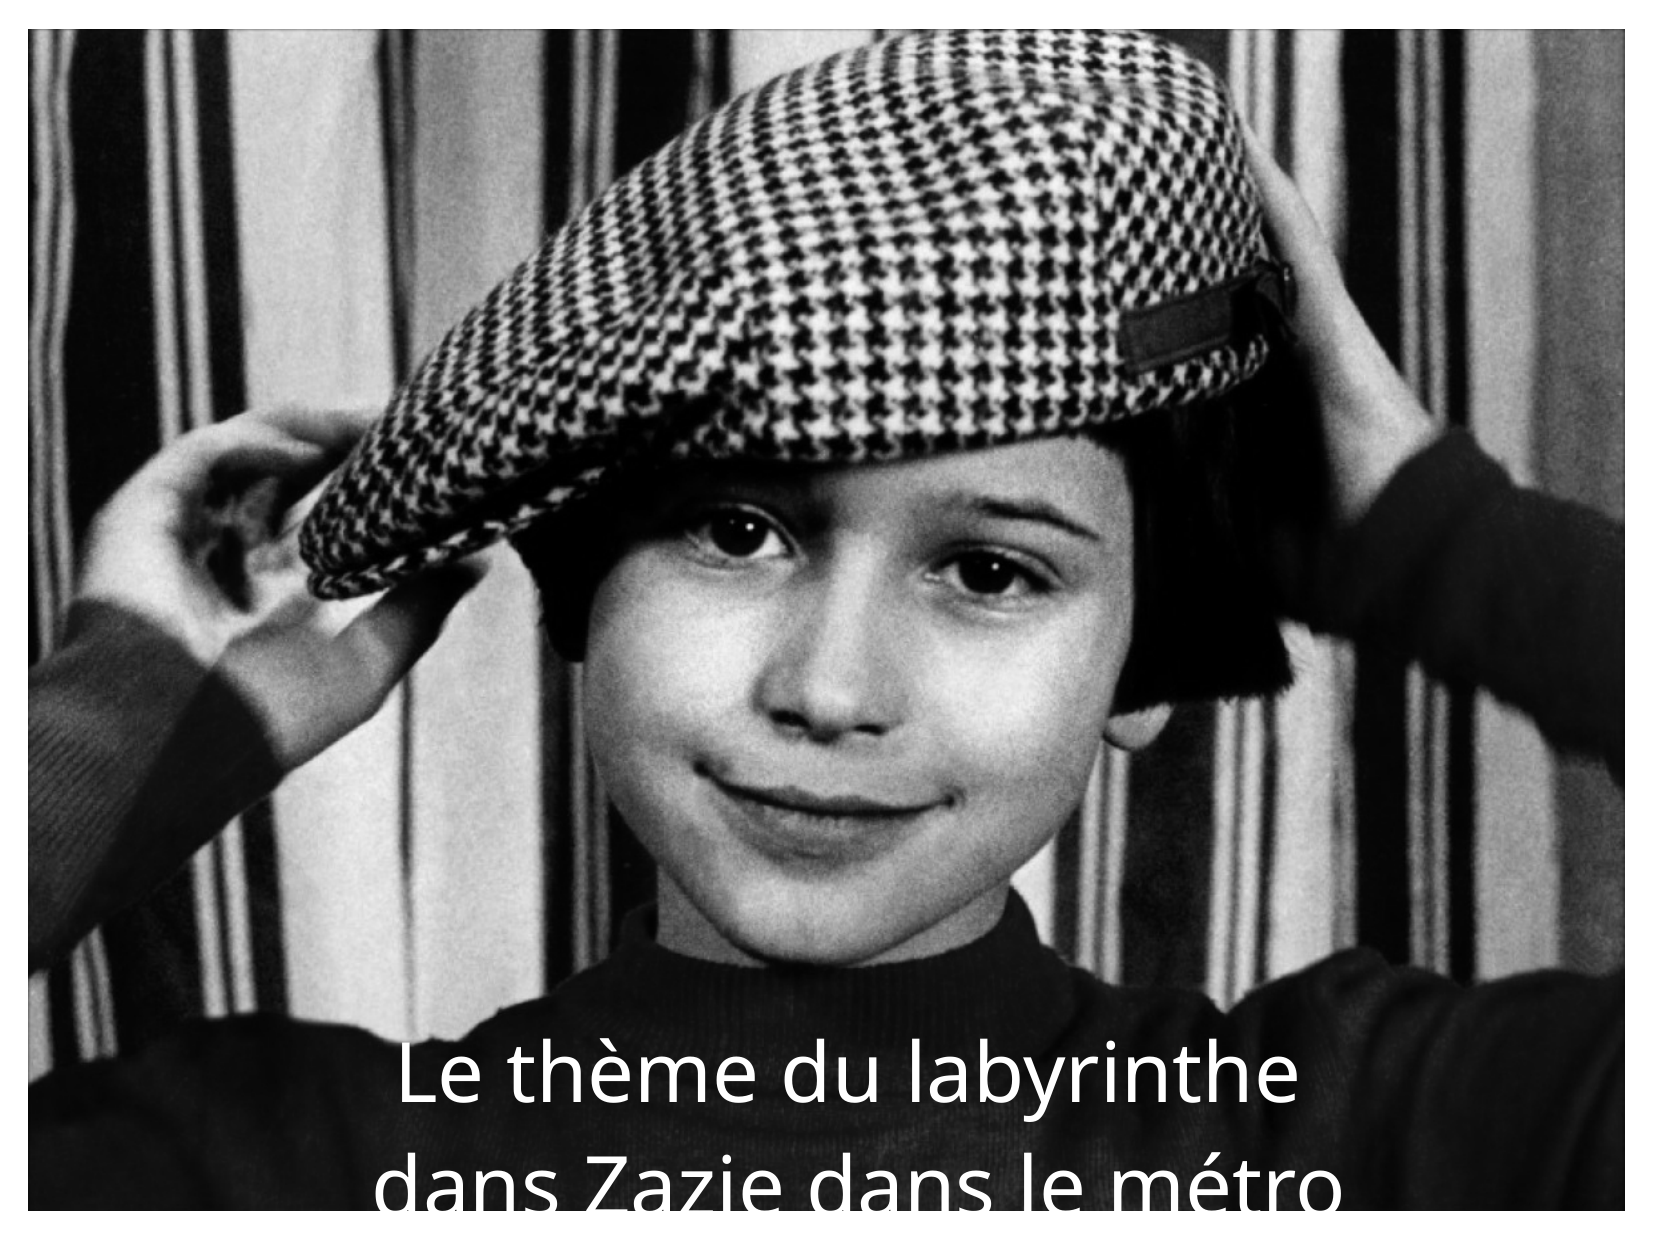

Le thème du labyrinthe
dans Zazie dans le métro